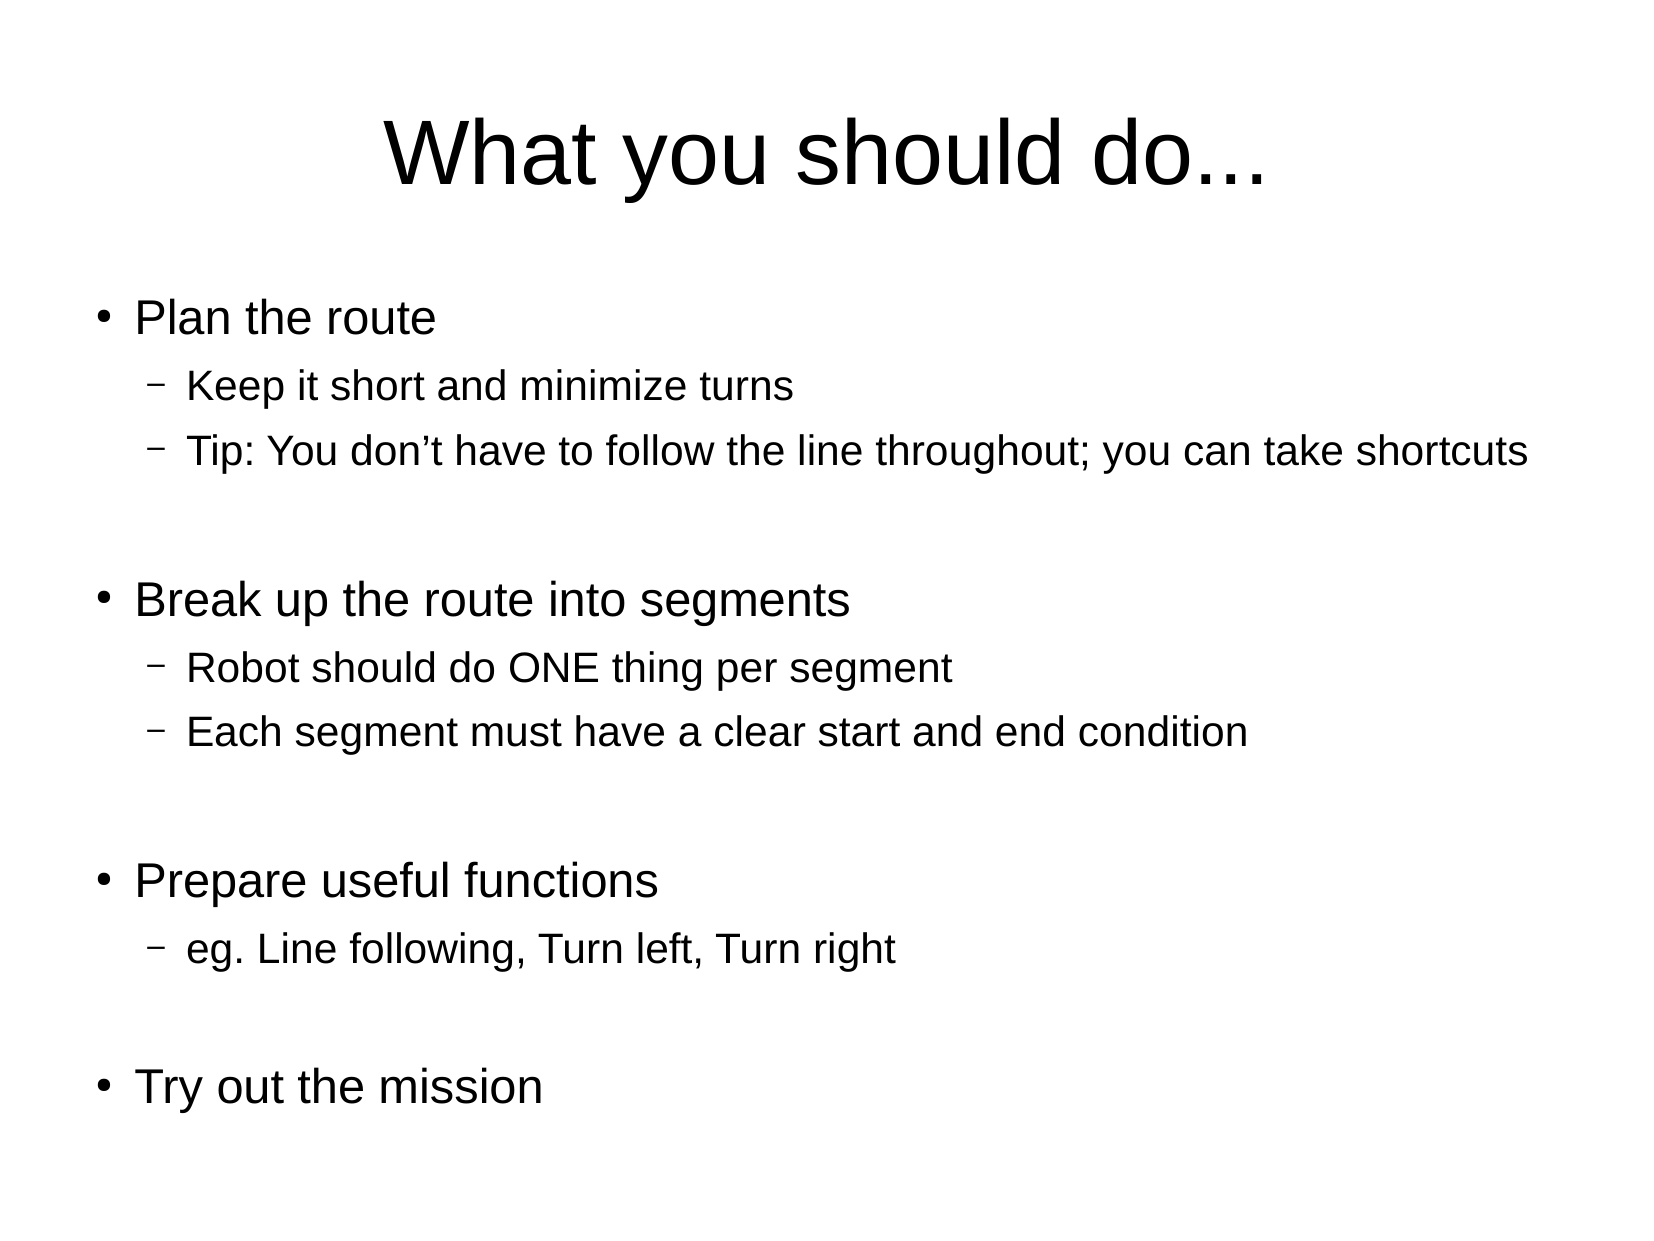

# What you should do...
Plan the route
Keep it short and minimize turns
Tip: You don’t have to follow the line throughout; you can take shortcuts
Break up the route into segments
Robot should do ONE thing per segment
Each segment must have a clear start and end condition
Prepare useful functions
eg. Line following, Turn left, Turn right
Try out the mission